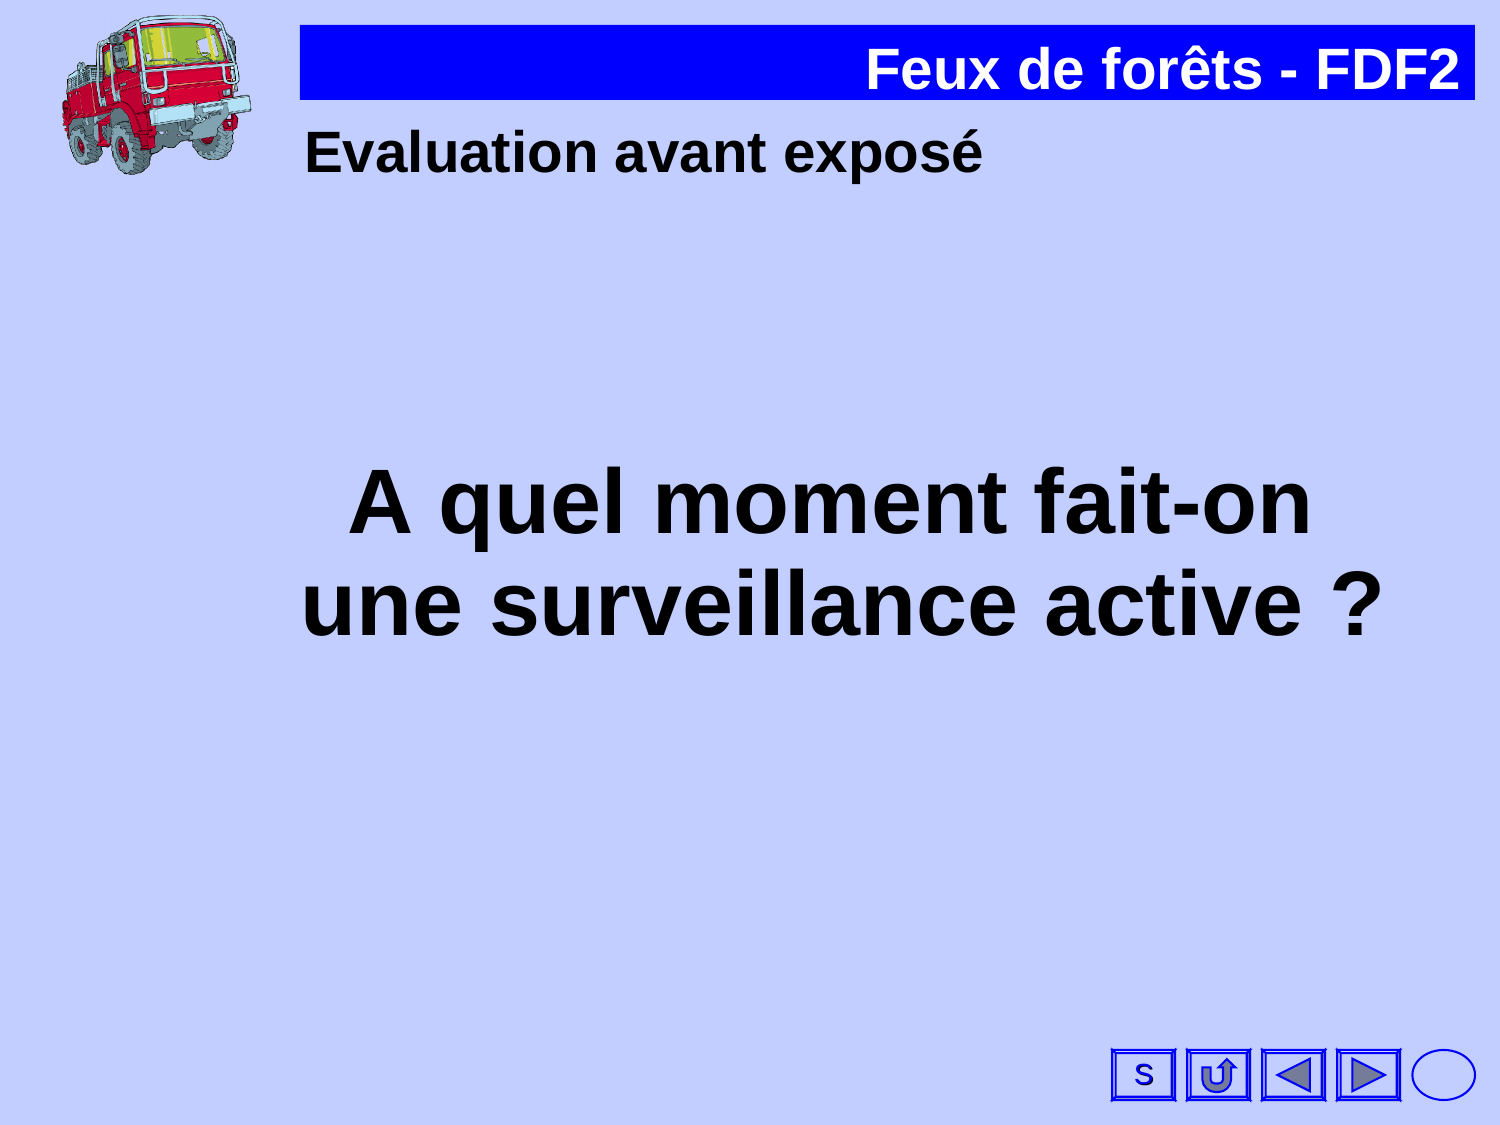

Feux de forêts - FDF2
Evaluation avant exposé
A quel moment fait-on
 une surveillance active ?